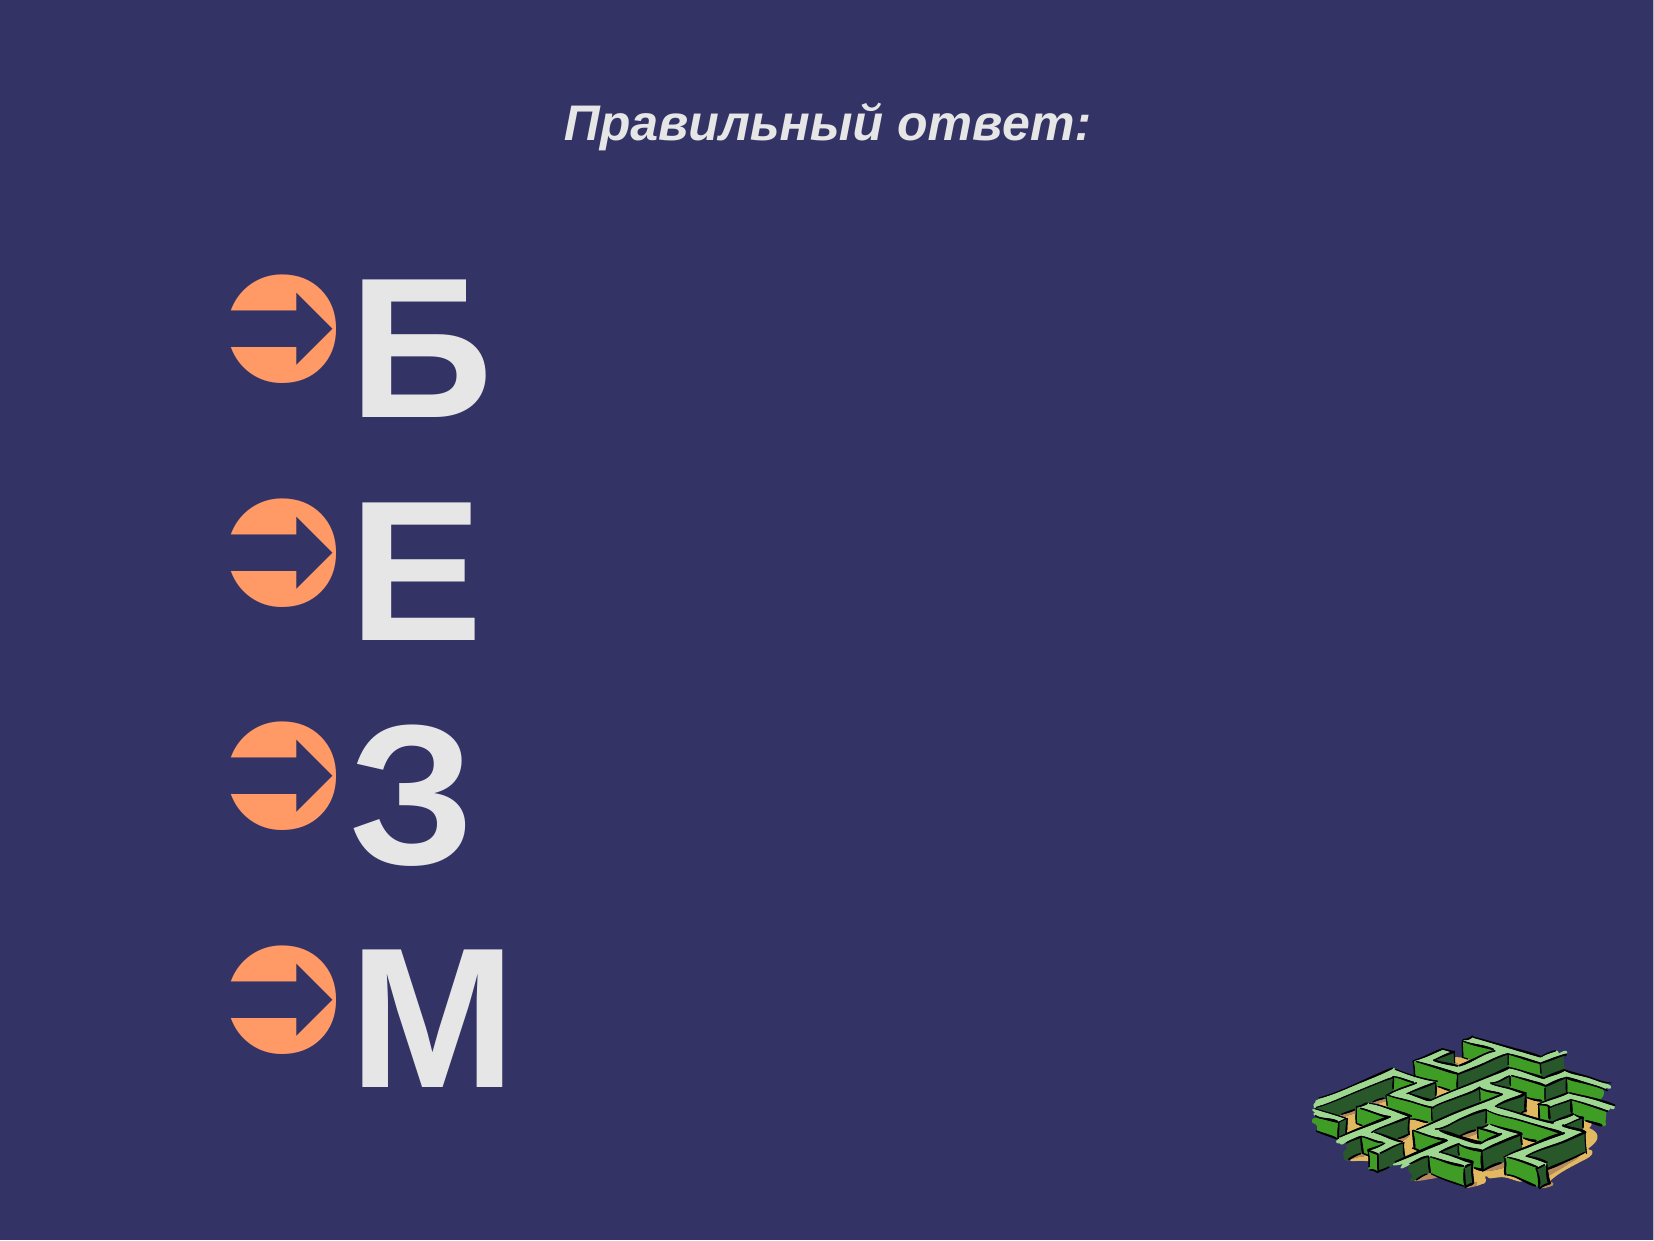

# Правильный ответ:
Б
Е
З
М